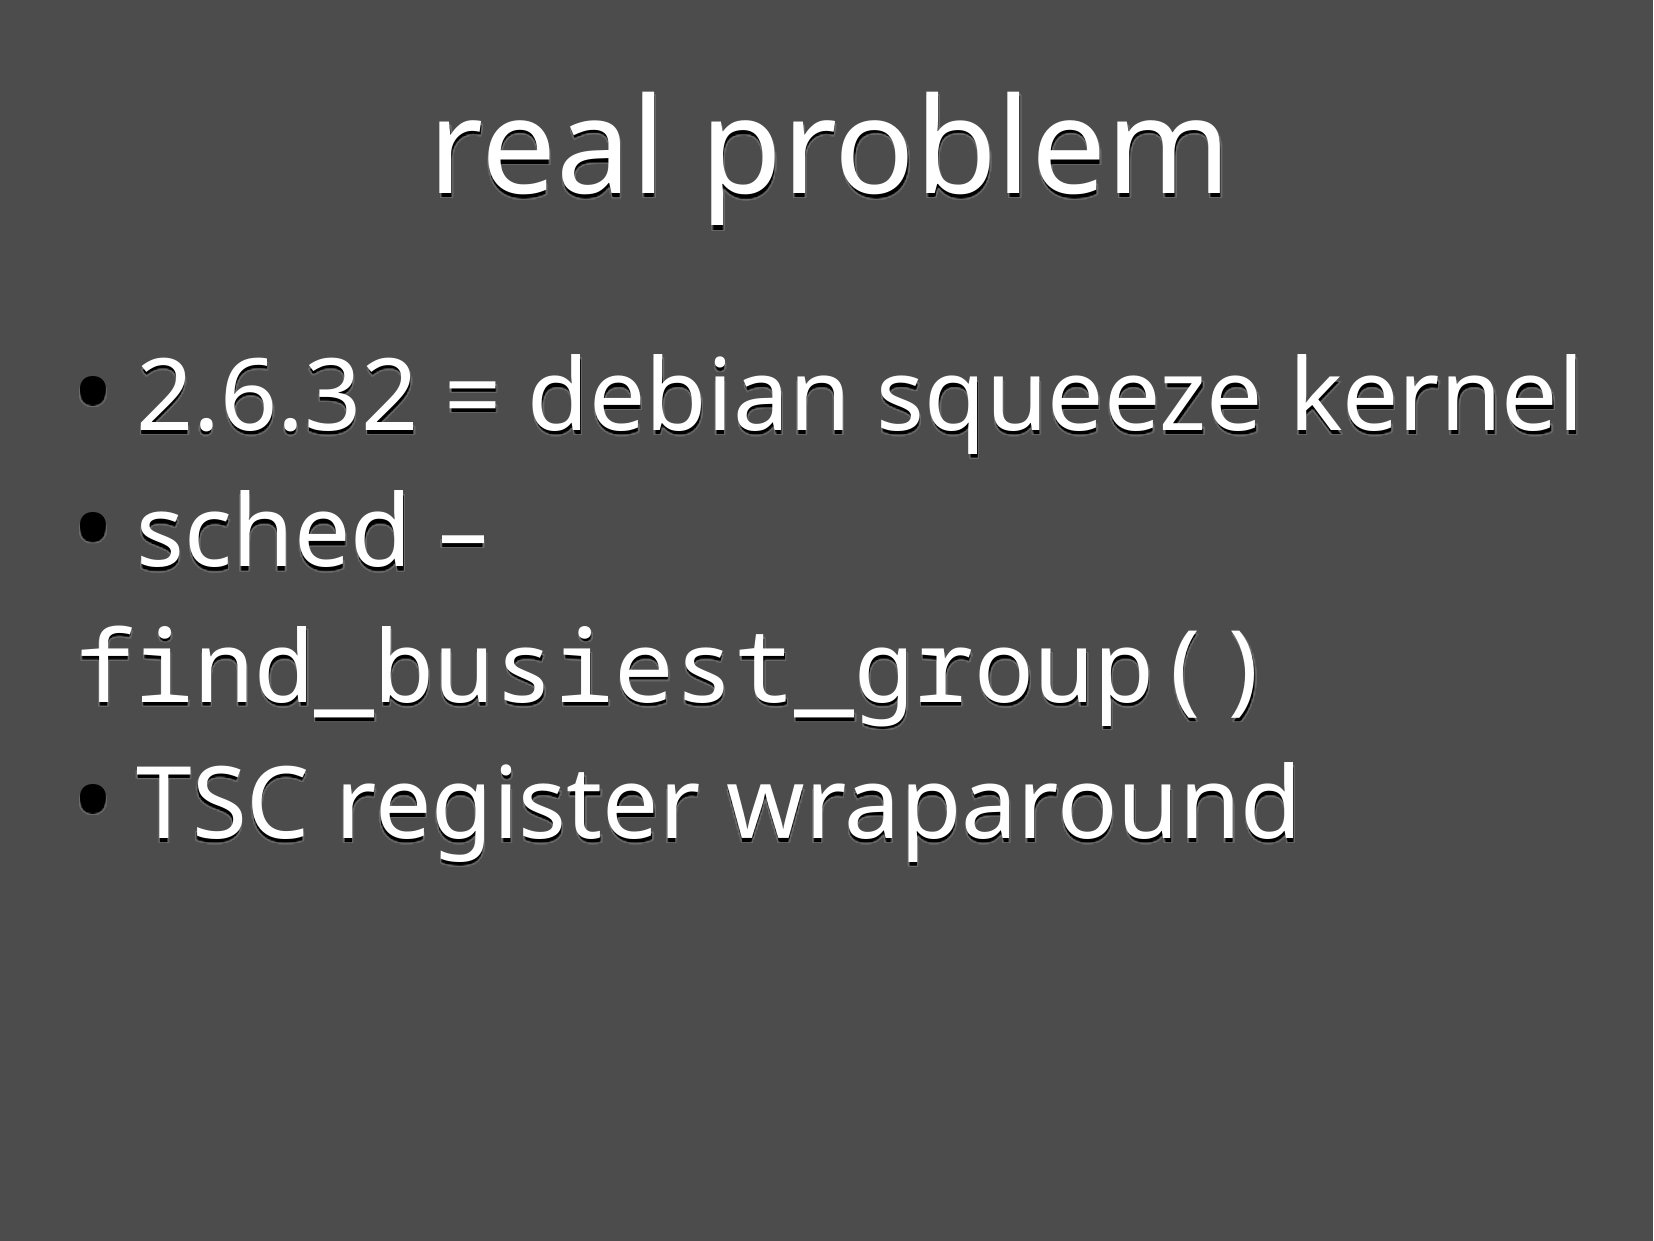

real problem
 2.6.32 = debian squeeze kernel
 sched – find_busiest_group()
 TSC register wraparound